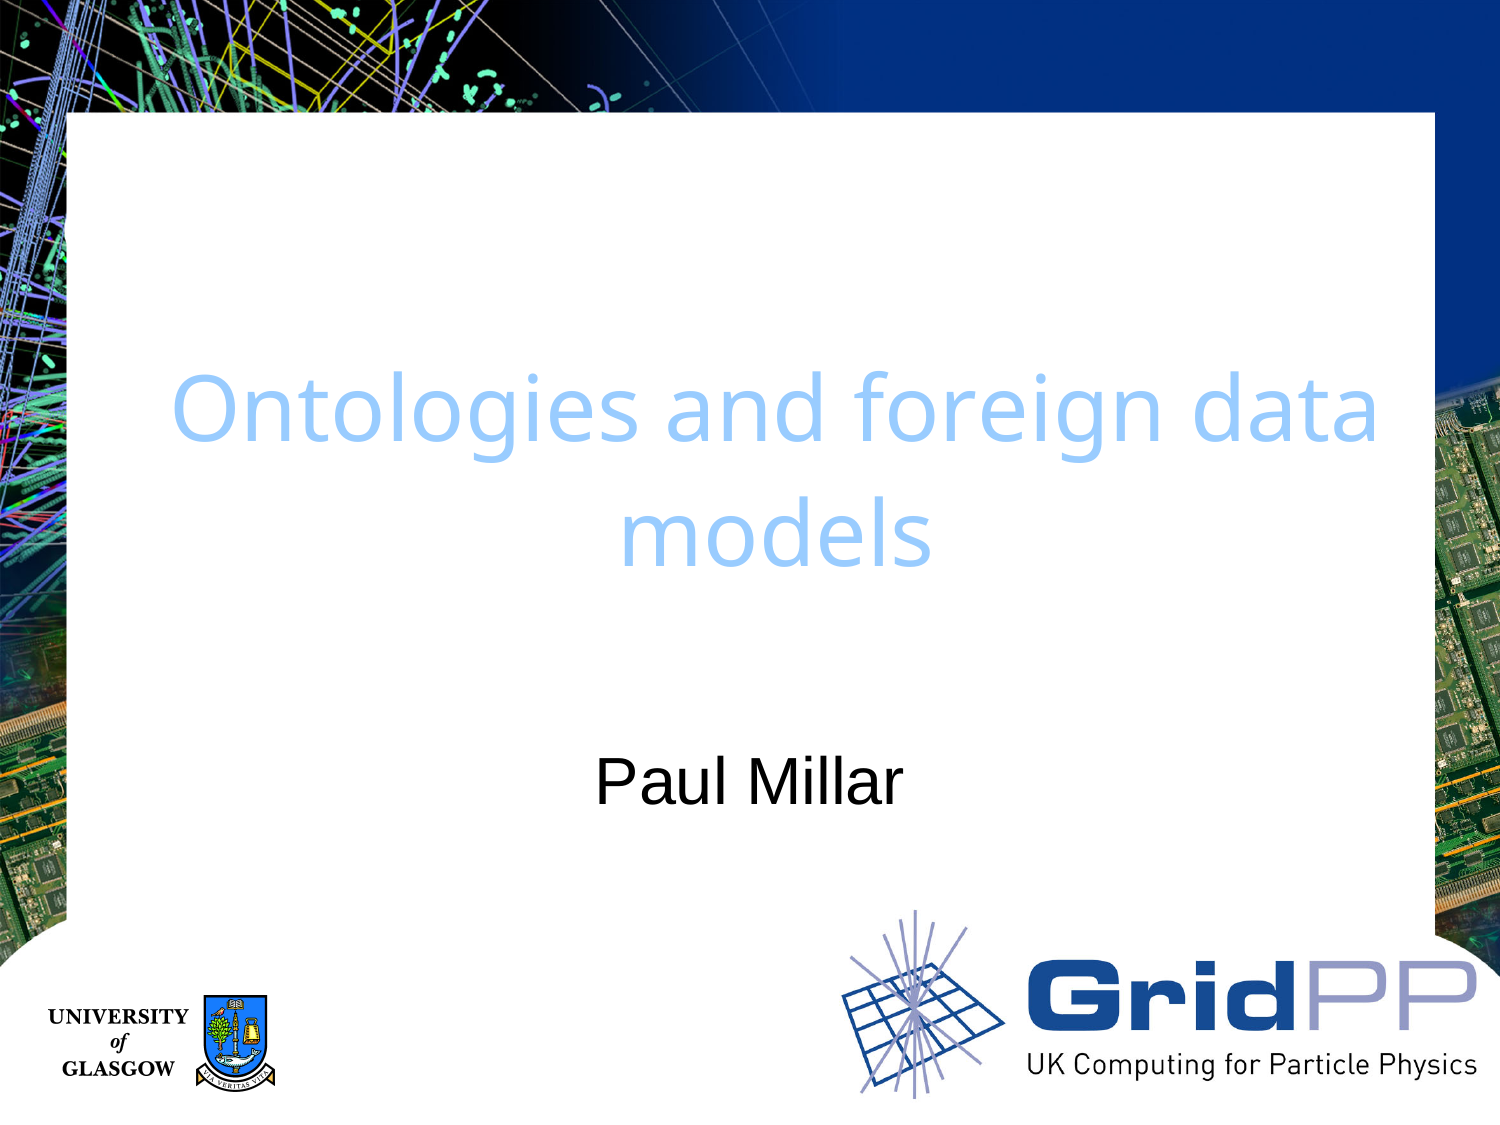

# Ontologies and foreign data models
Paul Millar